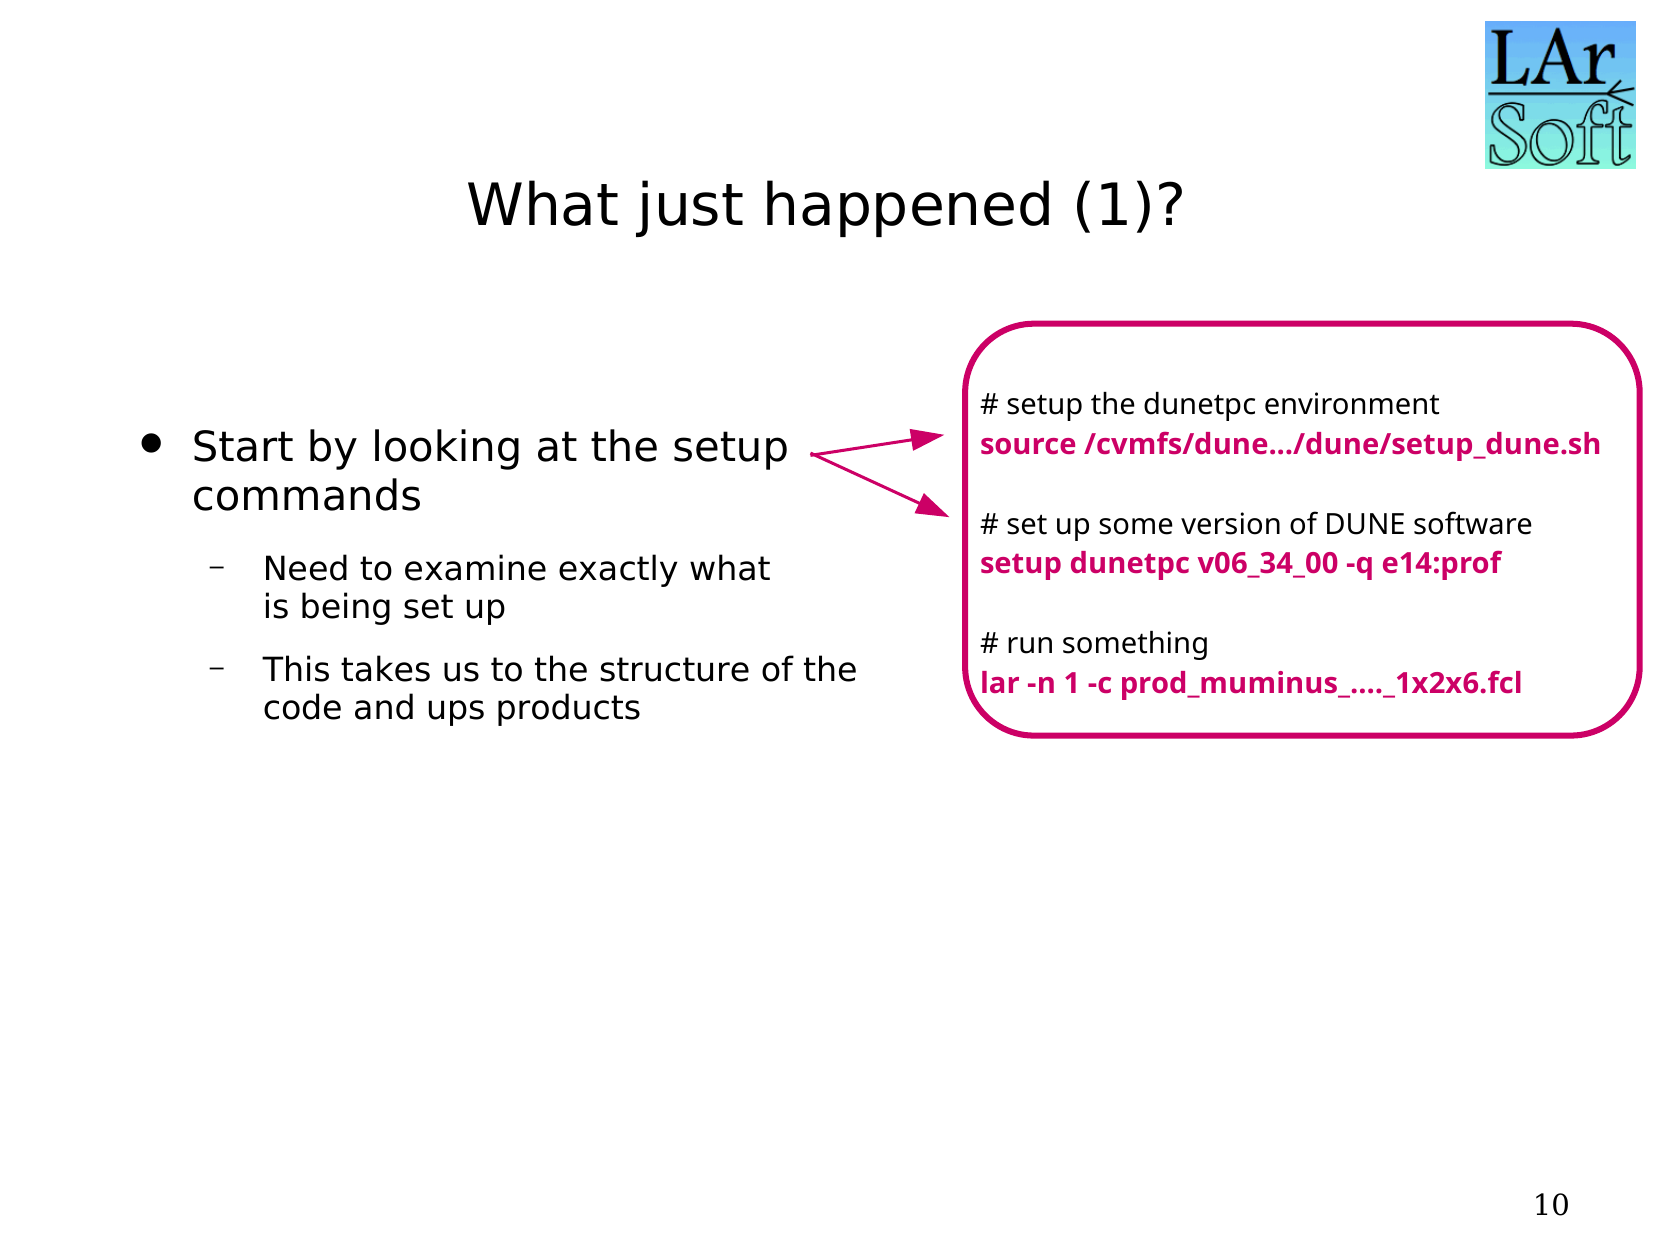

# What just happened (1)?
Start by looking at the setup 									commands
Need to examine exactly what 										 is being set up
This takes us to the structure of the									 code and ups products
# setup the dunetpc environment
source /cvmfs/dune.../dune/setup_dune.sh
# set up some version of DUNE software
setup dunetpc v06_34_00 -q e14:prof
# run something
lar -n 1 -c prod_muminus_...._1x2x6.fcl
10